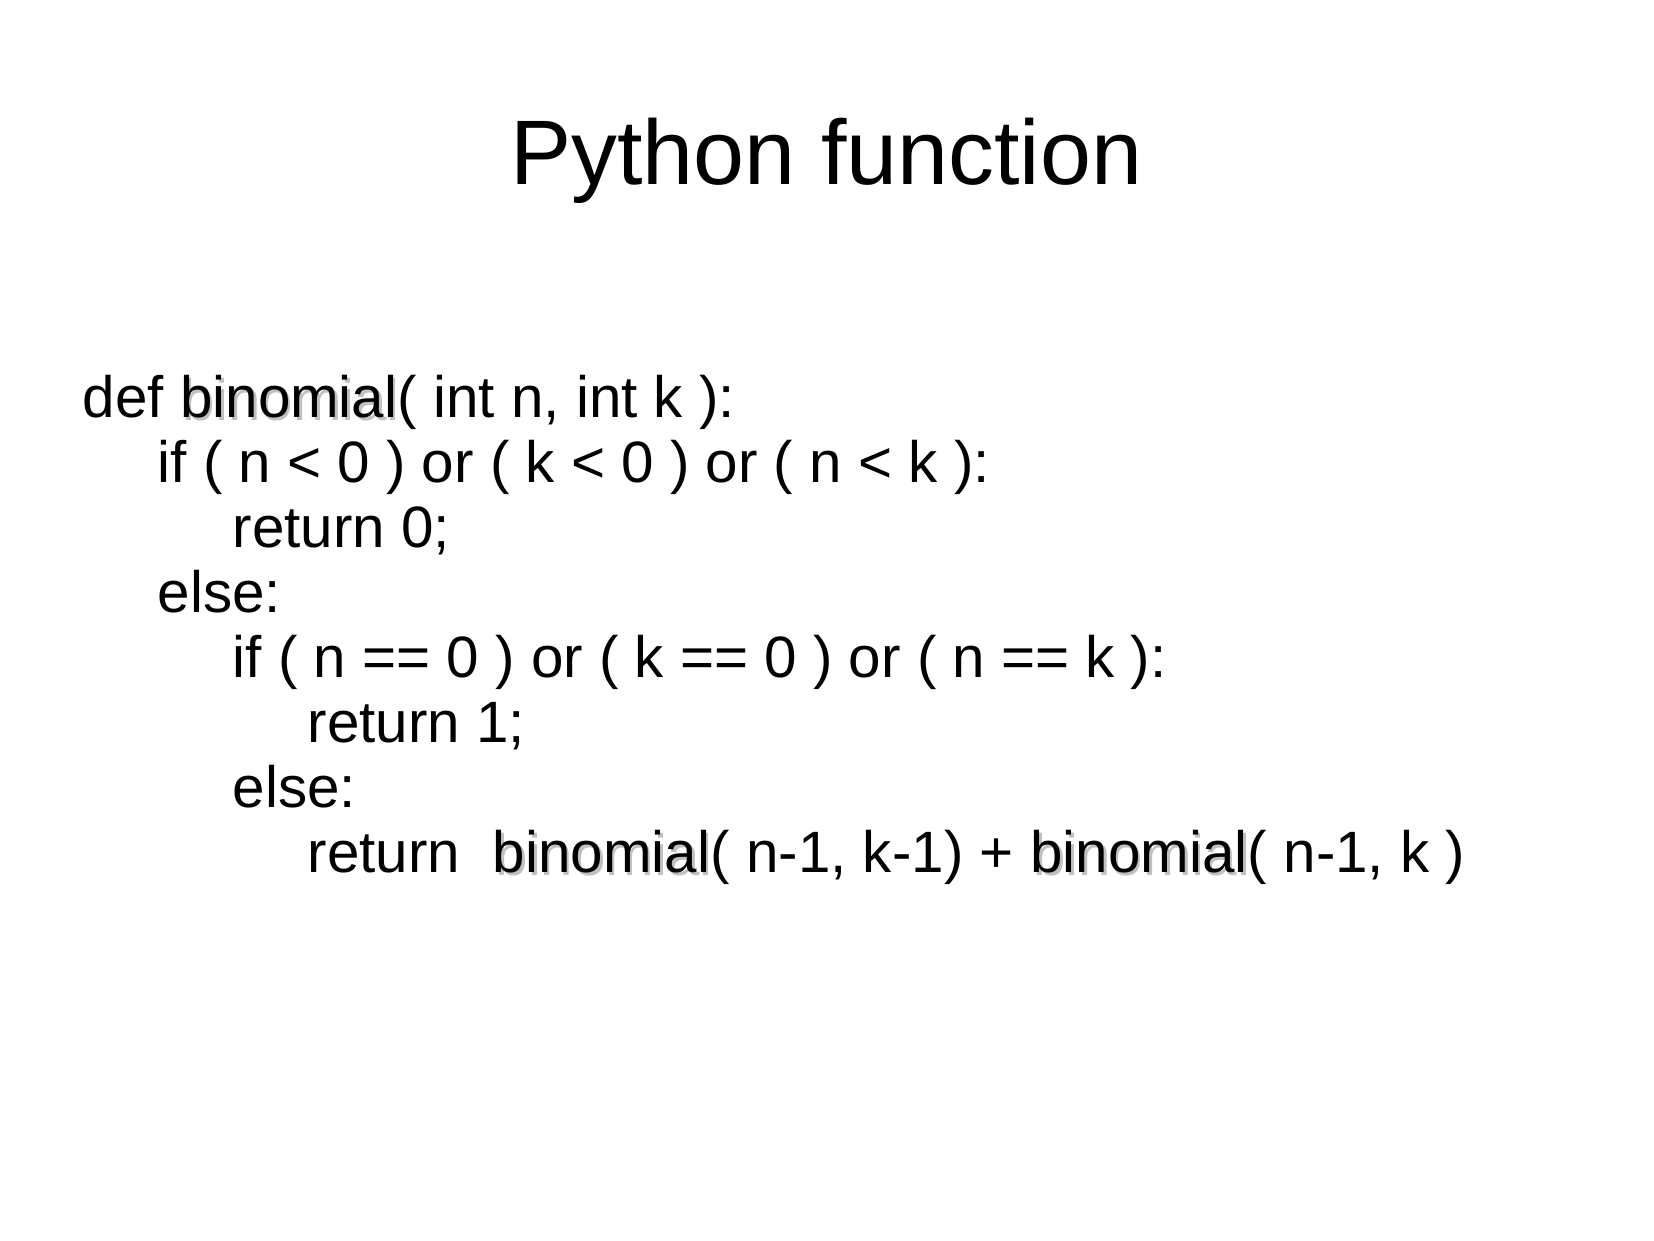

# Python function
def binomial( int n, int k ):
	if ( n < 0 ) or ( k < 0 ) or ( n < k ):
		return 0;
	else:
		if ( n == 0 ) or ( k == 0 ) or ( n == k ):
			return 1;
		else:
			return binomial( n-1, k-1) + binomial( n-1, k )